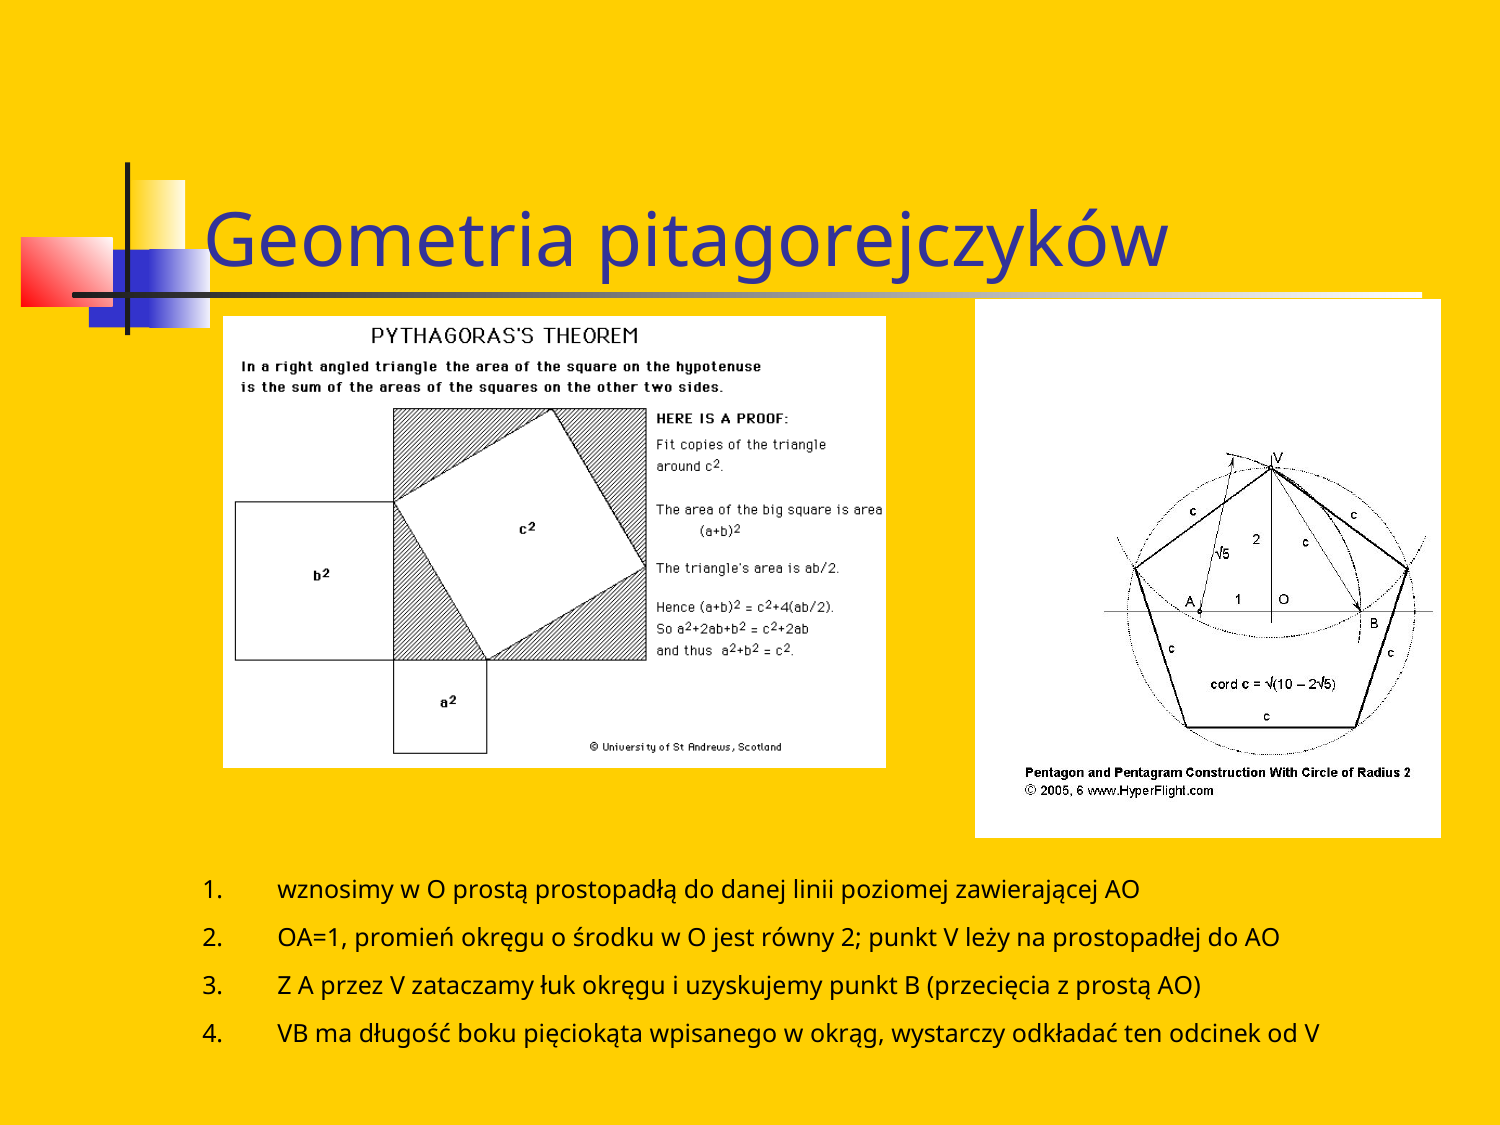

# Geometria pitagorejczyków
wznosimy w O prostą prostopadłą do danej linii poziomej zawierającej AO
OA=1, promień okręgu o środku w O jest równy 2; punkt V leży na prostopadłej do AO
Z A przez V zataczamy łuk okręgu i uzyskujemy punkt B (przecięcia z prostą AO)
VB ma długość boku pięciokąta wpisanego w okrąg, wystarczy odkładać ten odcinek od V